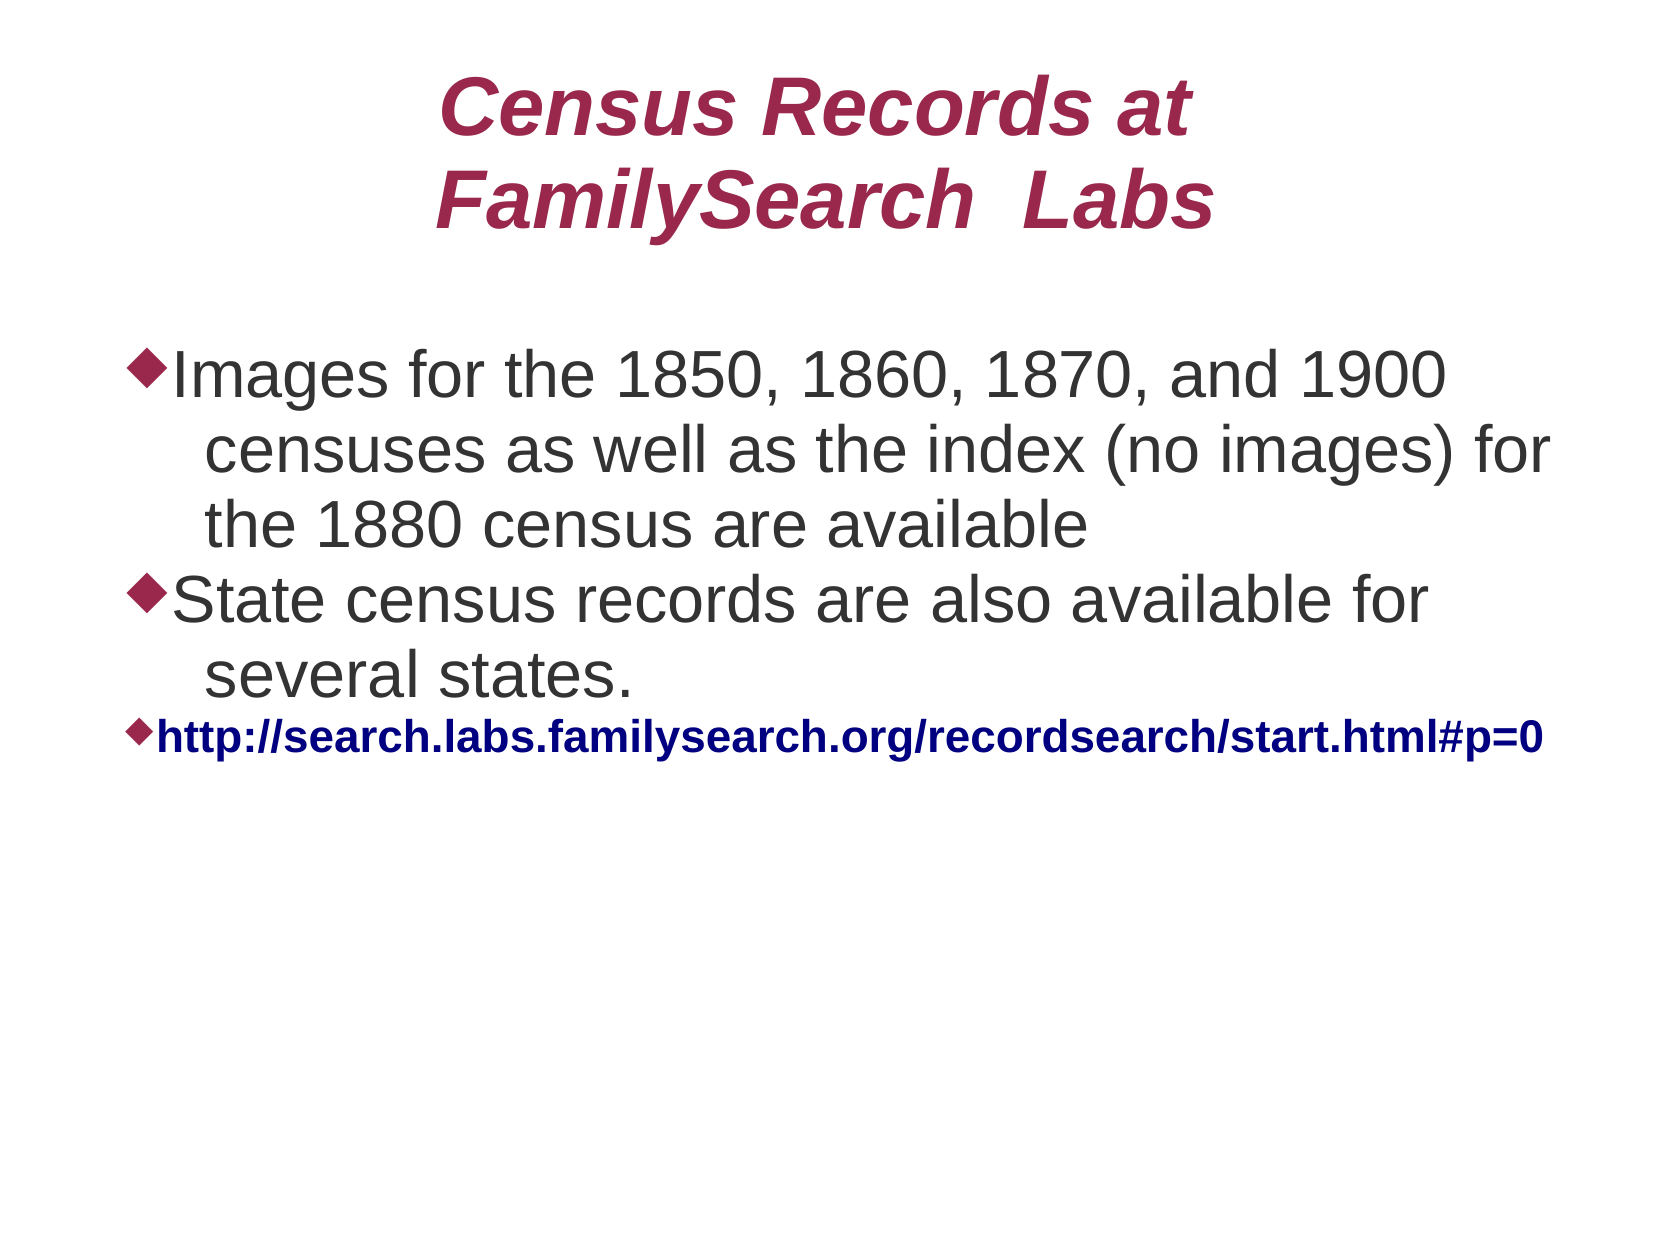

# Census Records at FamilySearch Labs
Images for the 1850, 1860, 1870, and 1900 censuses as well as the index (no images) for the 1880 census are available
State census records are also available for several states.
http://search.labs.familysearch.org/recordsearch/start.html#p=0